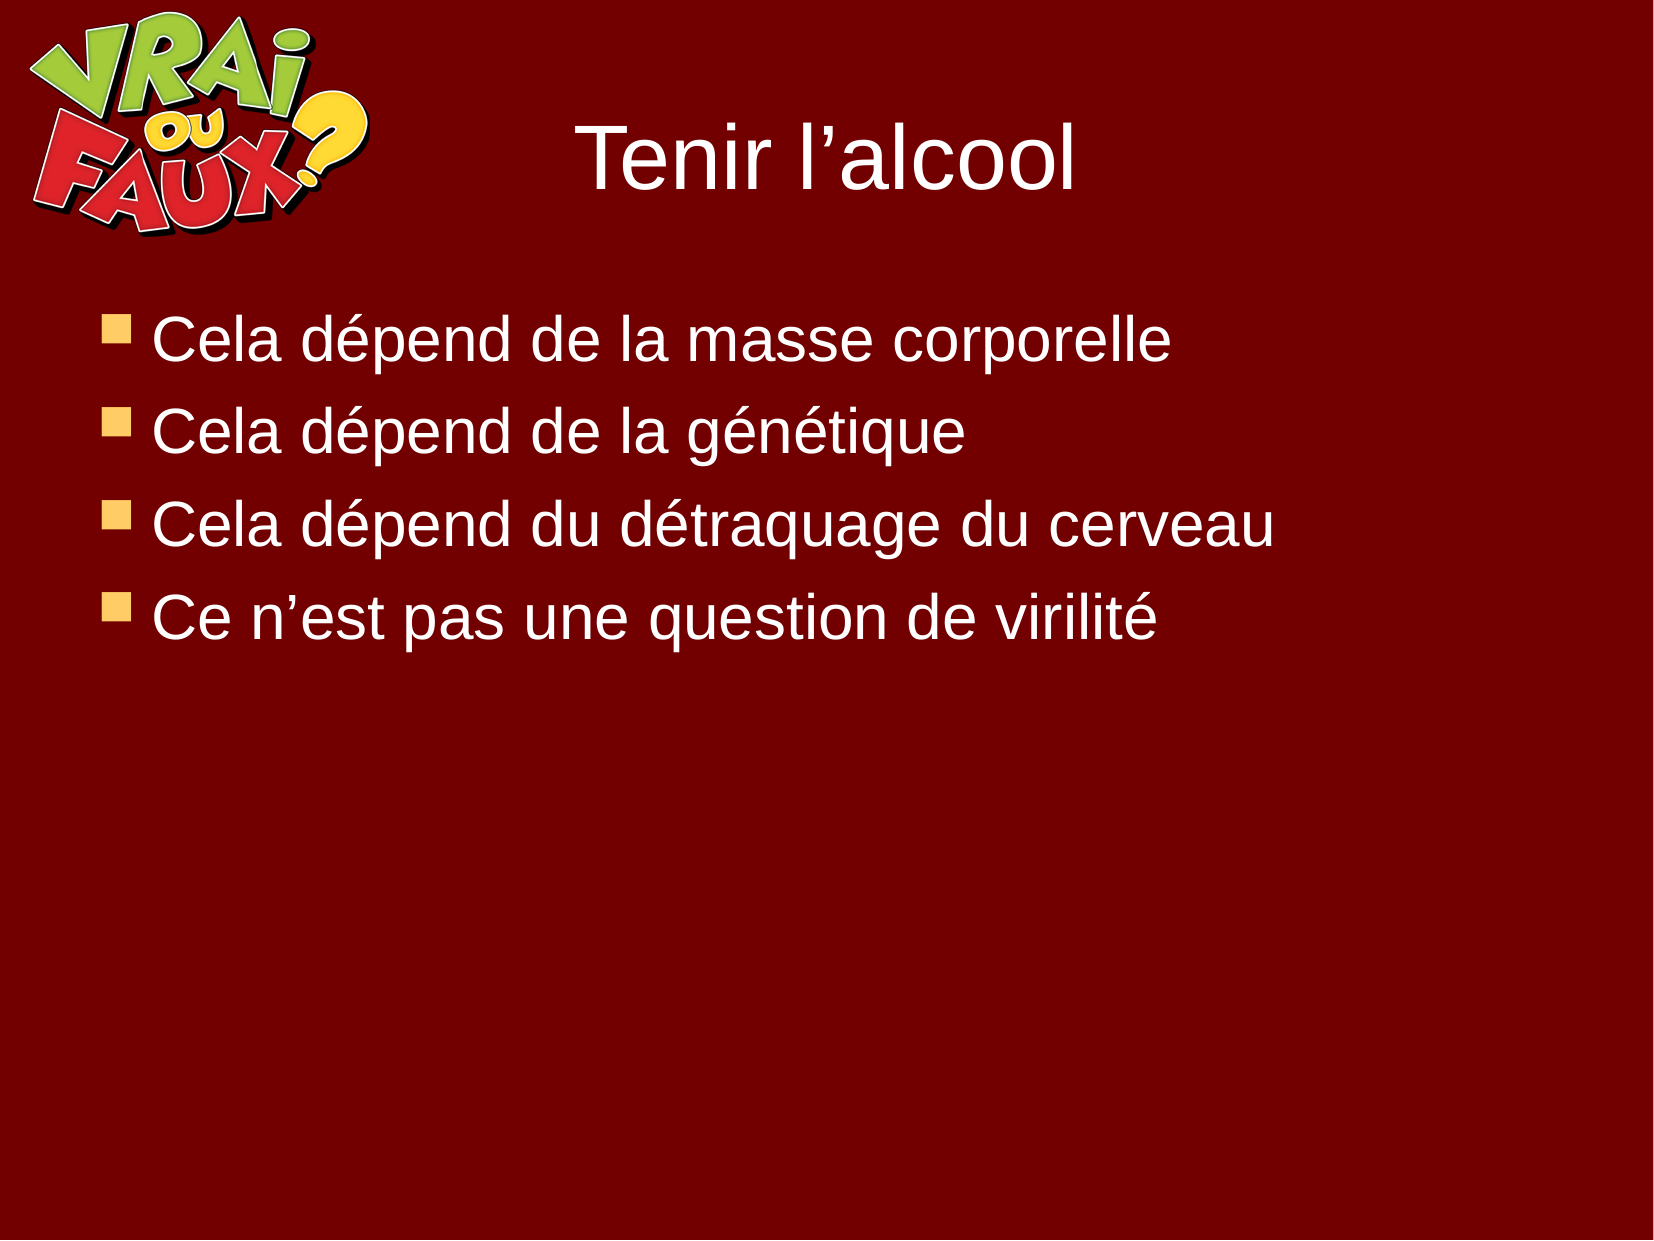

# Tenir l’alcool
Cela dépend de la masse corporelle
Cela dépend de la génétique
Cela dépend du détraquage du cerveau
Ce n’est pas une question de virilité